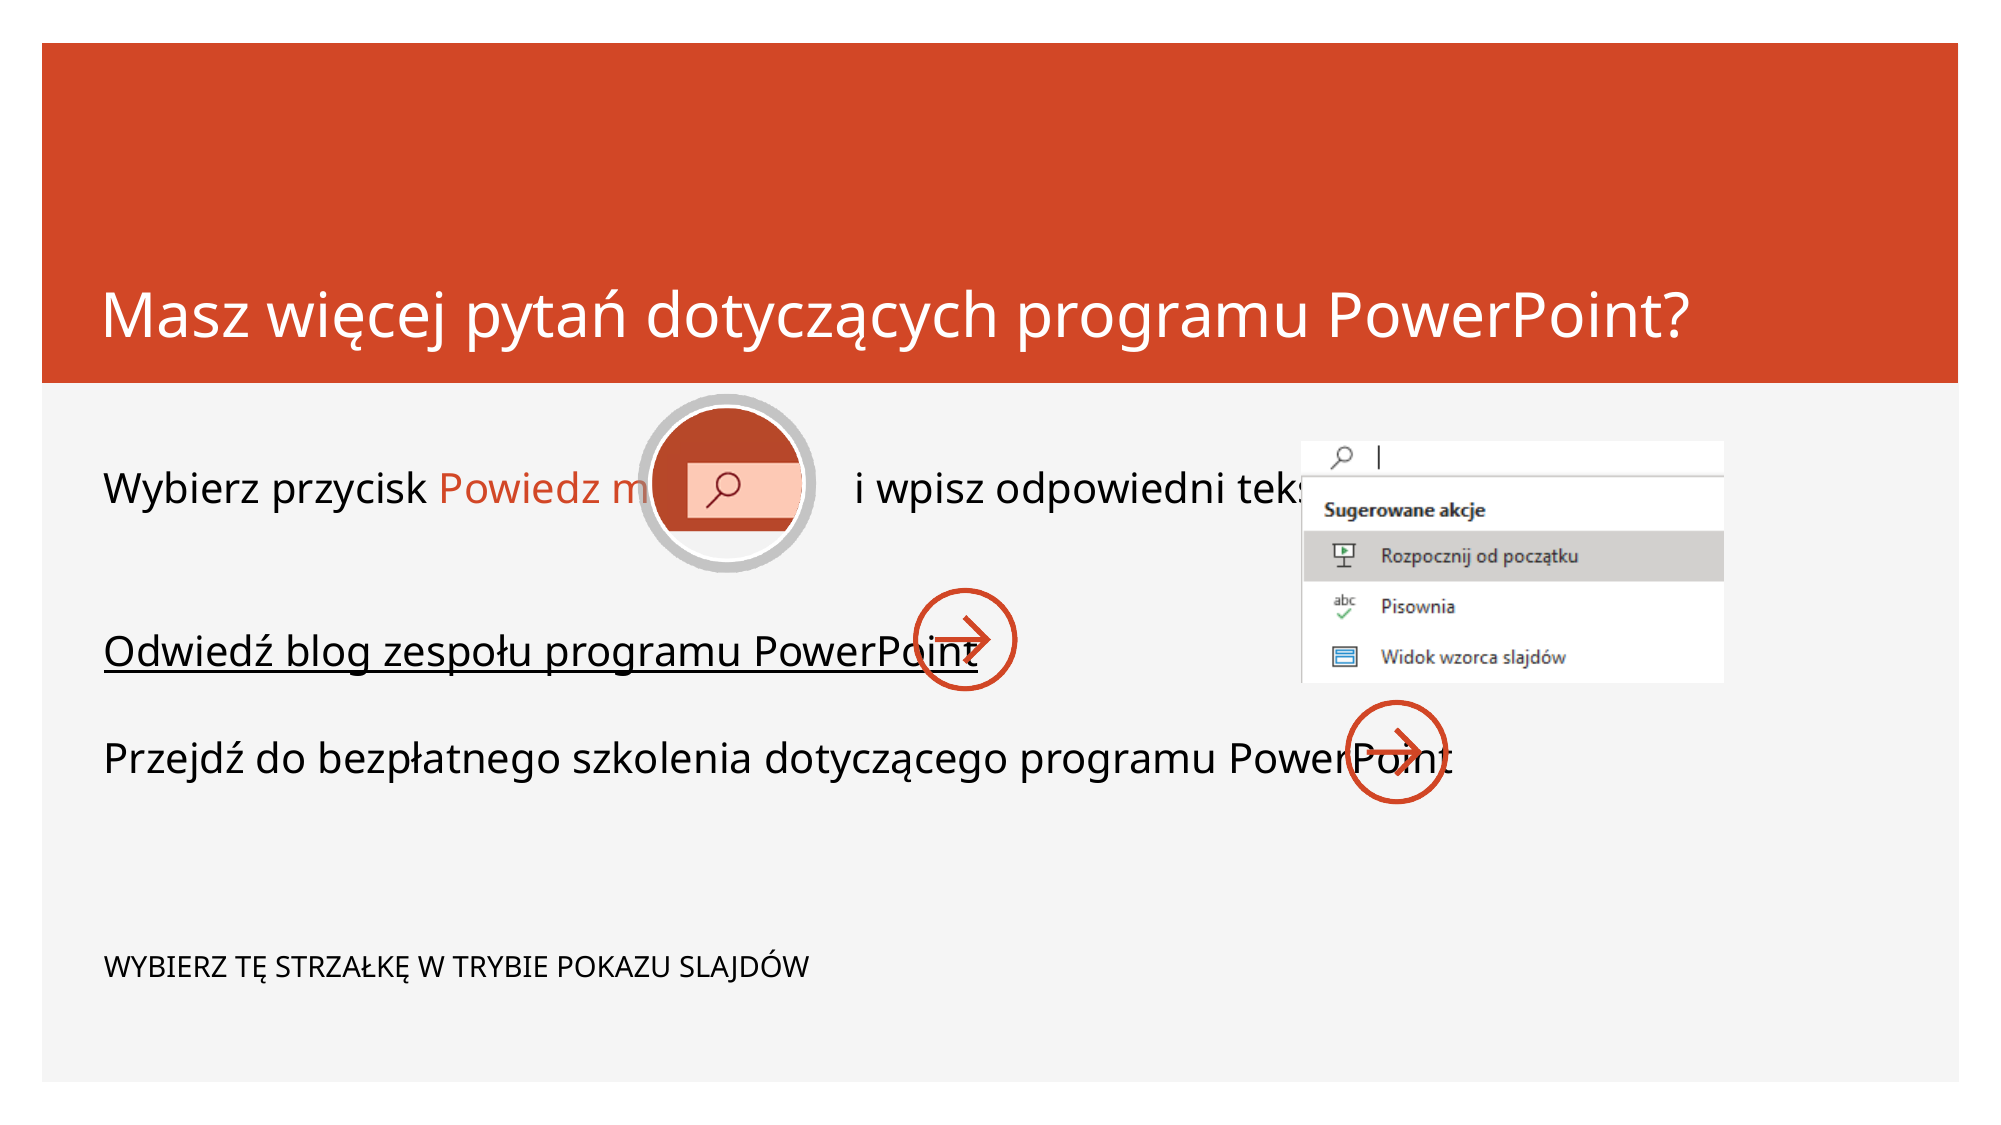

# Masz więcej pytań dotyczących programu PowerPoint?
Wybierz przycisk Powiedz mi i wpisz odpowiedni tekst.
Odwiedź blog zespołu programu PowerPoint
Przejdź do bezpłatnego szkolenia dotyczącego programu PowerPoint
WYBIERZ TĘ STRZAŁKĘ W TRYBIE POKAZU SLAJDÓW